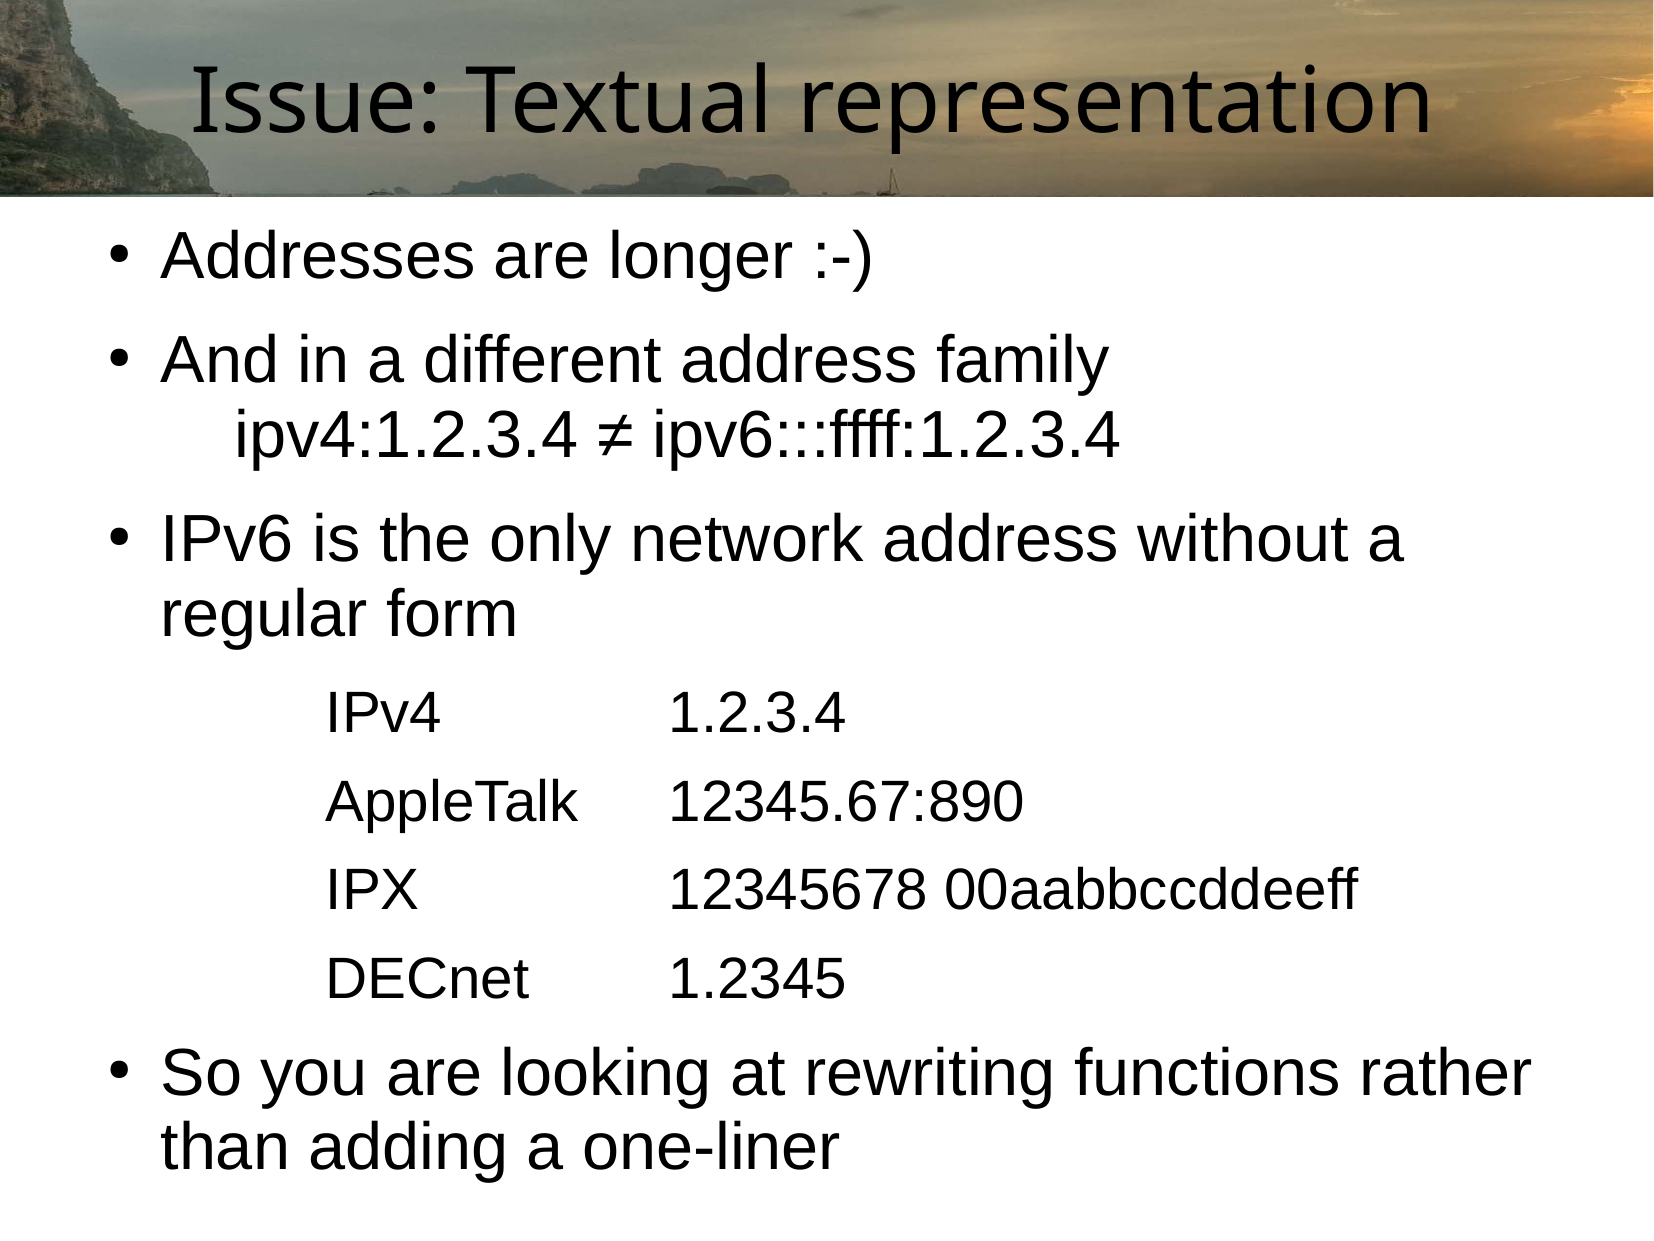

# Issue: Textual representation
Addresses are longer :-)
And in a different address family
	ipv4:1.2.3.4 ≠ ipv6:::ffff:1.2.3.4
IPv6 is the only network address without a regular form
IPv4				1.2.3.4
AppleTalk		12345.67:890
IPX				12345678 00aabbccddeeff
DECnet		1.2345
So you are looking at rewriting functions rather than adding a one-liner